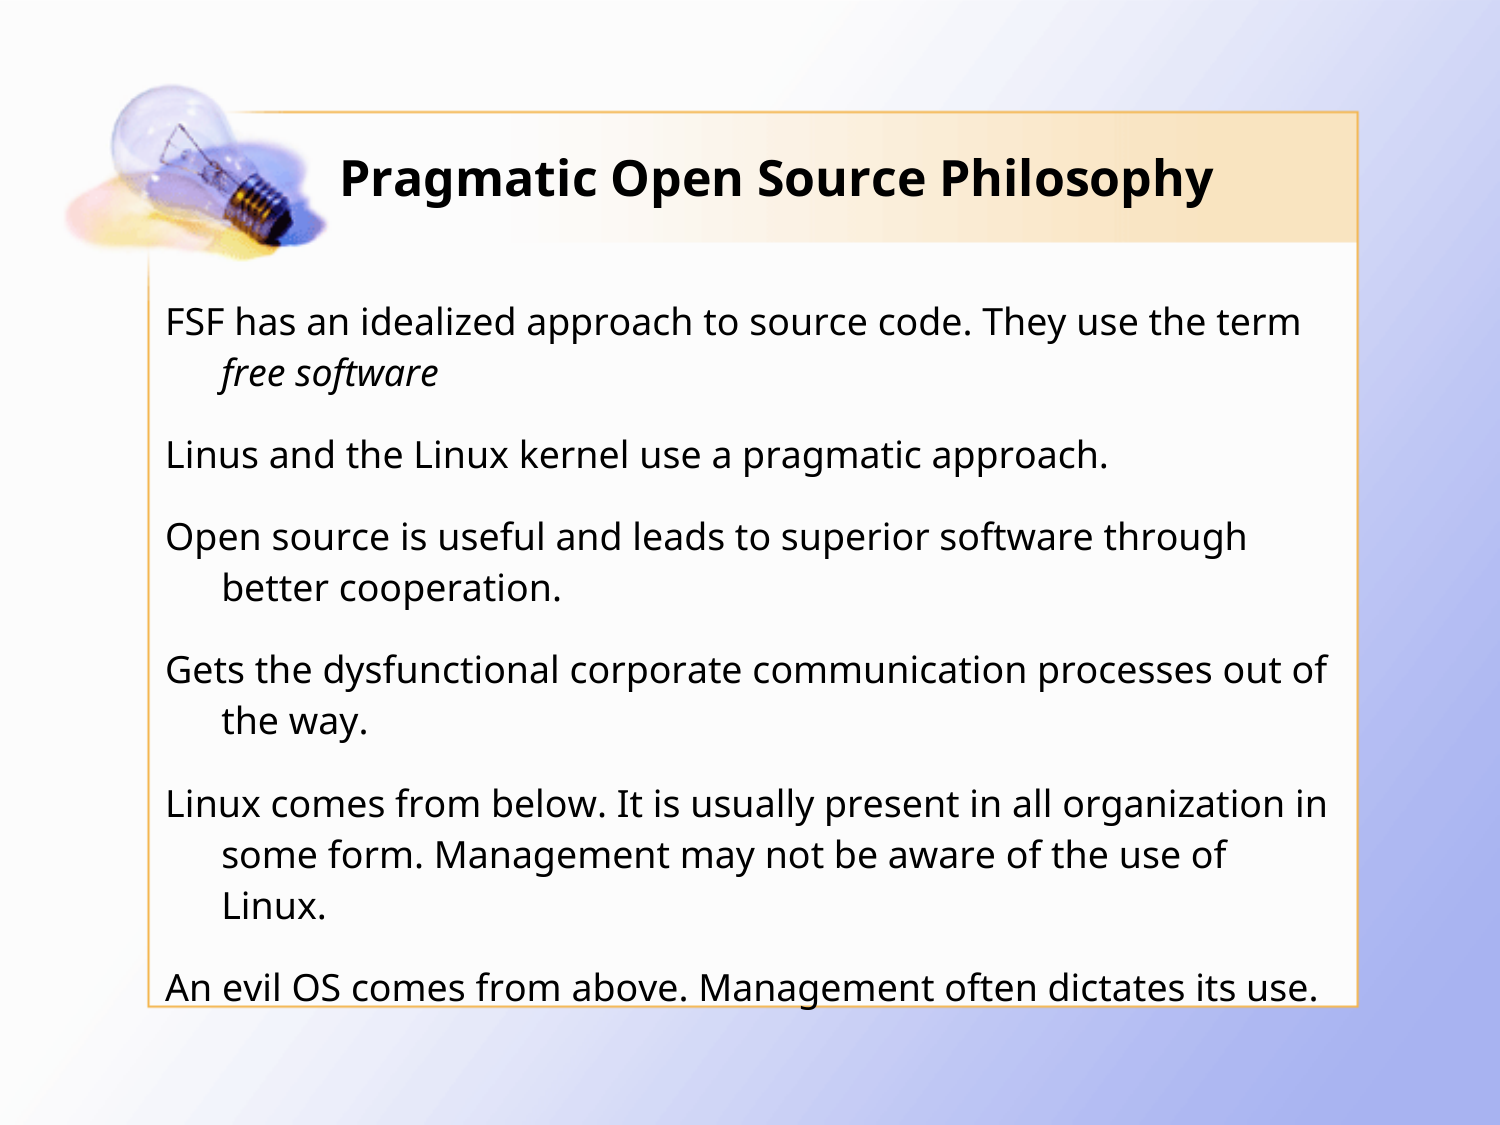

# Pragmatic Open Source Philosophy
FSF has an idealized approach to source code. They use the term free software
Linus and the Linux kernel use a pragmatic approach.
Open source is useful and leads to superior software through better cooperation.
Gets the dysfunctional corporate communication processes out of the way.
Linux comes from below. It is usually present in all organization in some form. Management may not be aware of the use of Linux.
An evil OS comes from above. Management often dictates its use.